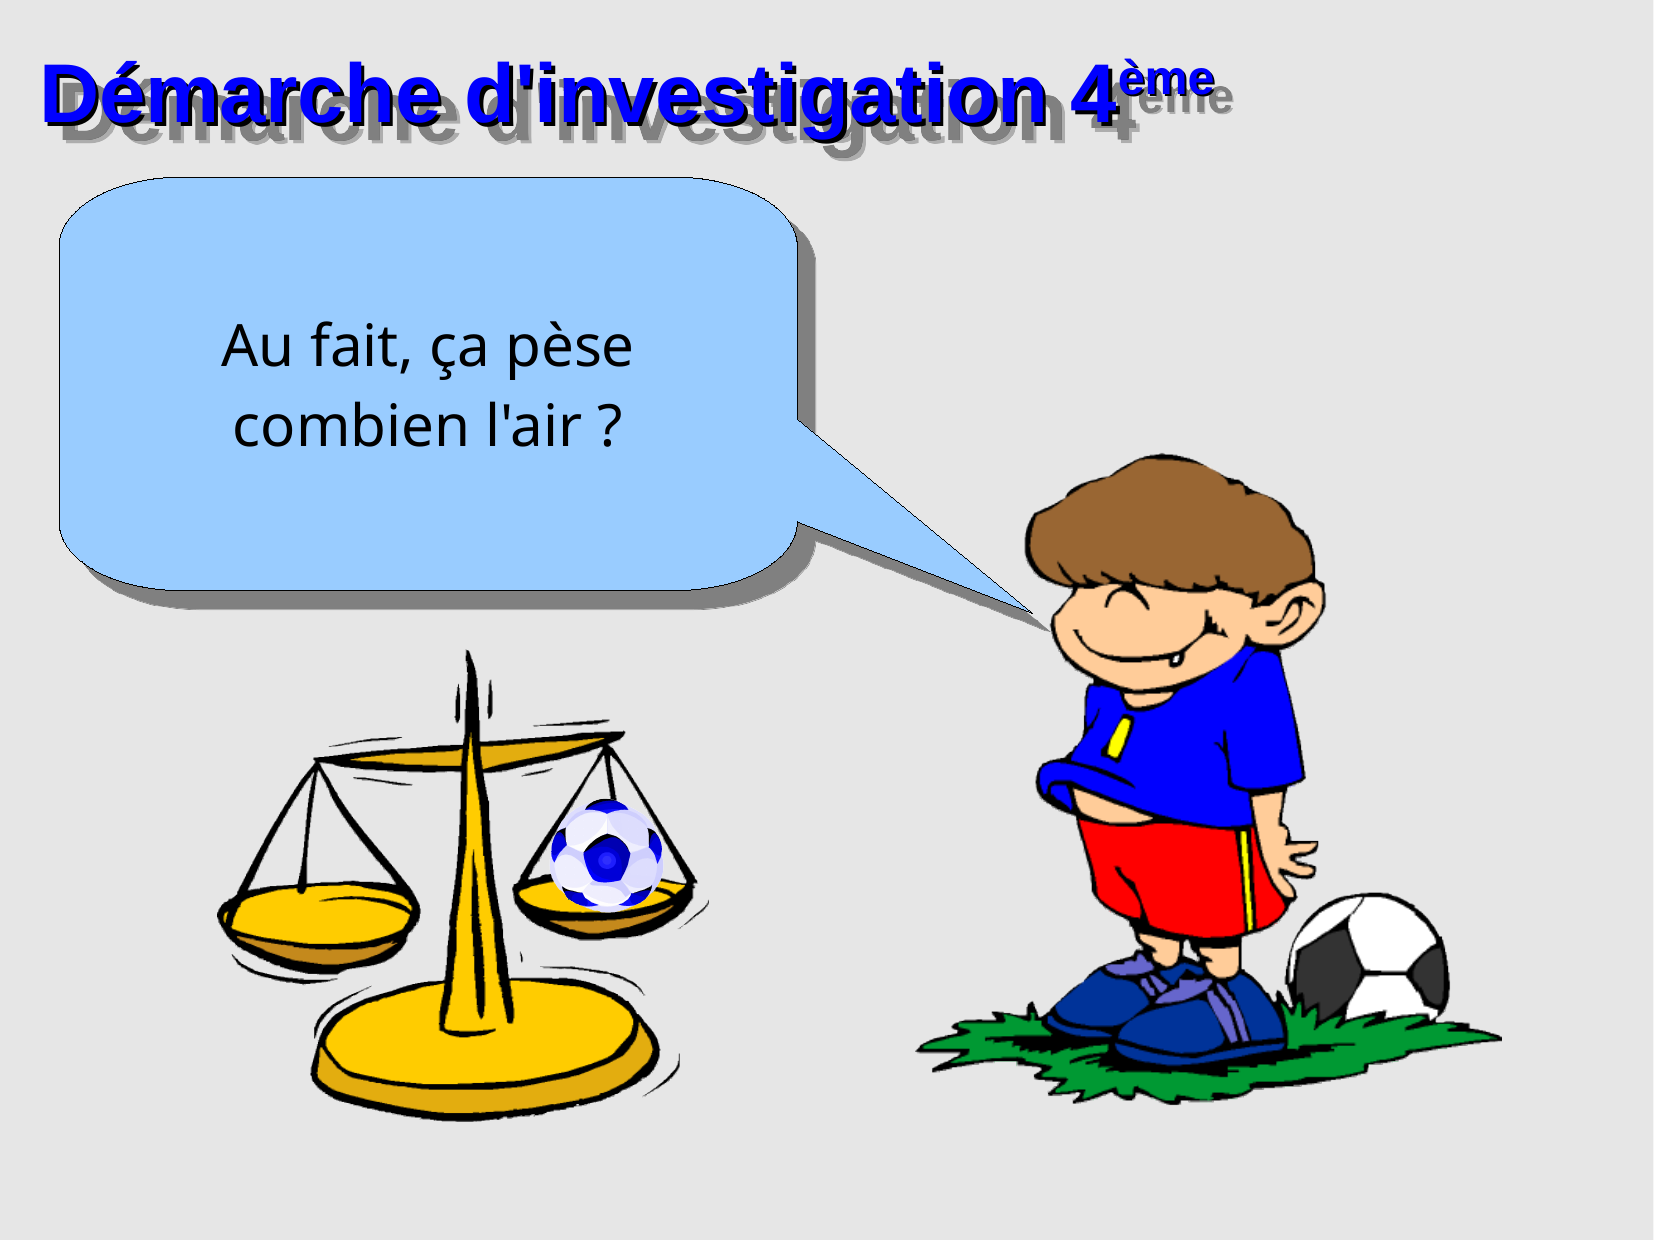

Démarche d'investigation 4ème
Au fait, ça pèse combien l'air ?